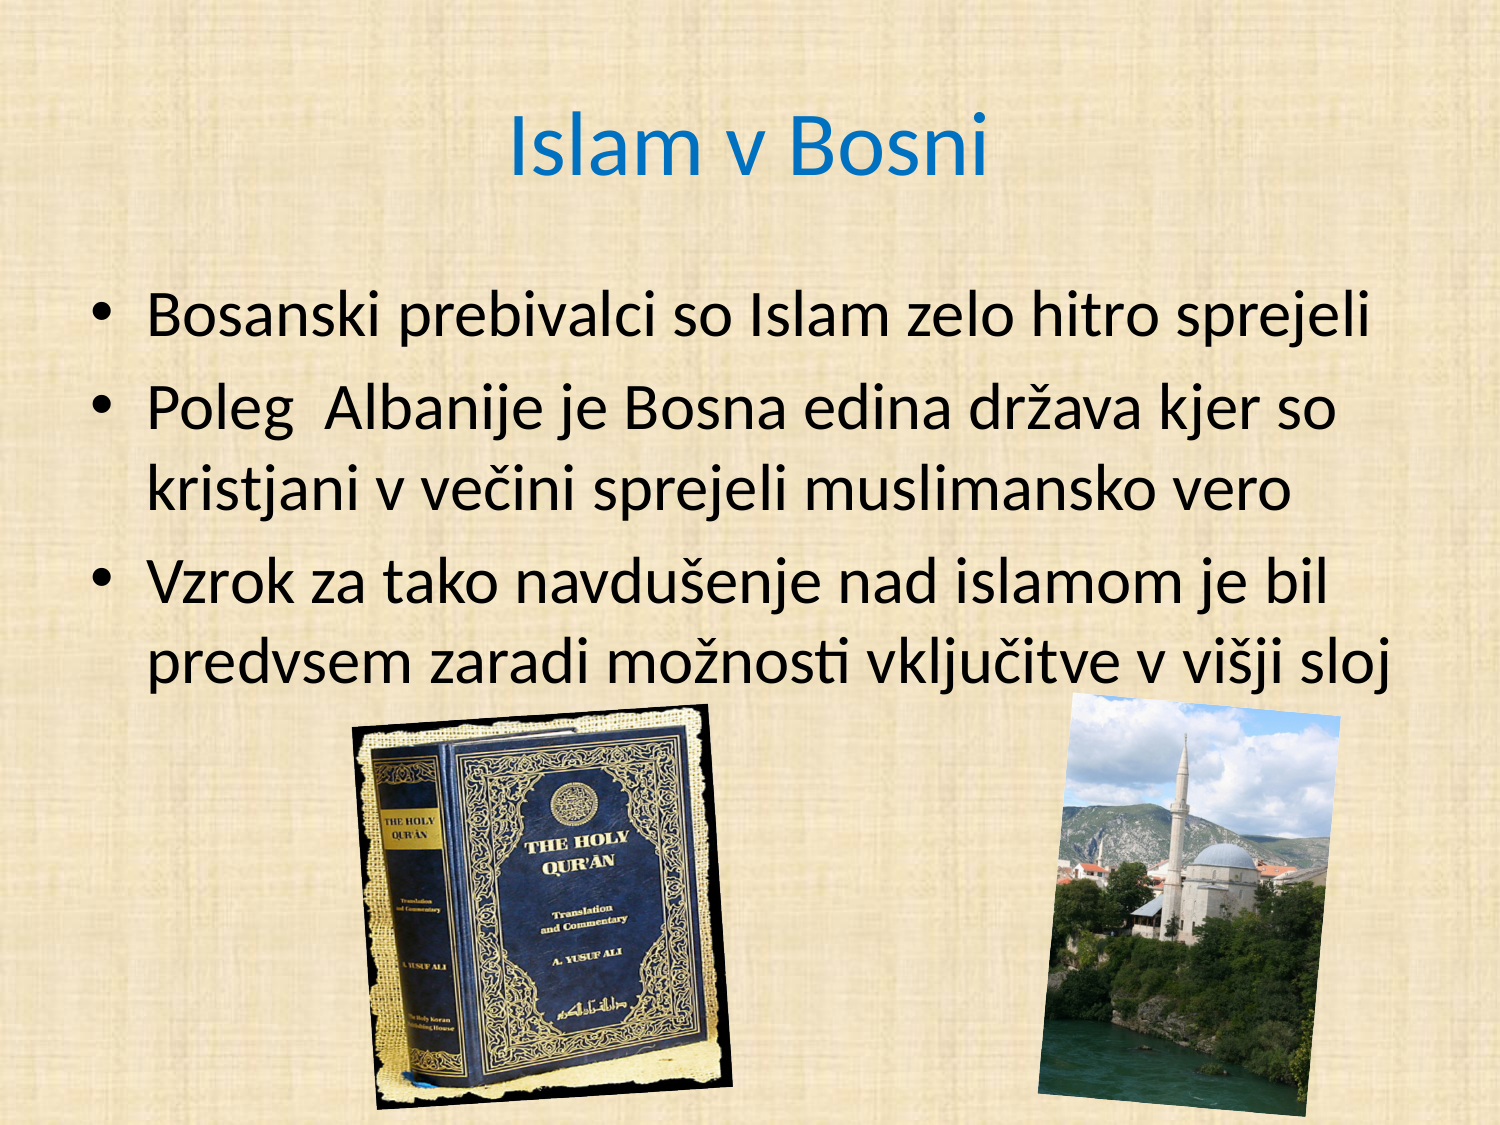

# Islam v Bosni
Bosanski prebivalci so Islam zelo hitro sprejeli
Poleg Albanije je Bosna edina država kjer so kristjani v večini sprejeli muslimansko vero
Vzrok za tako navdušenje nad islamom je bil predvsem zaradi možnosti vključitve v višji sloj